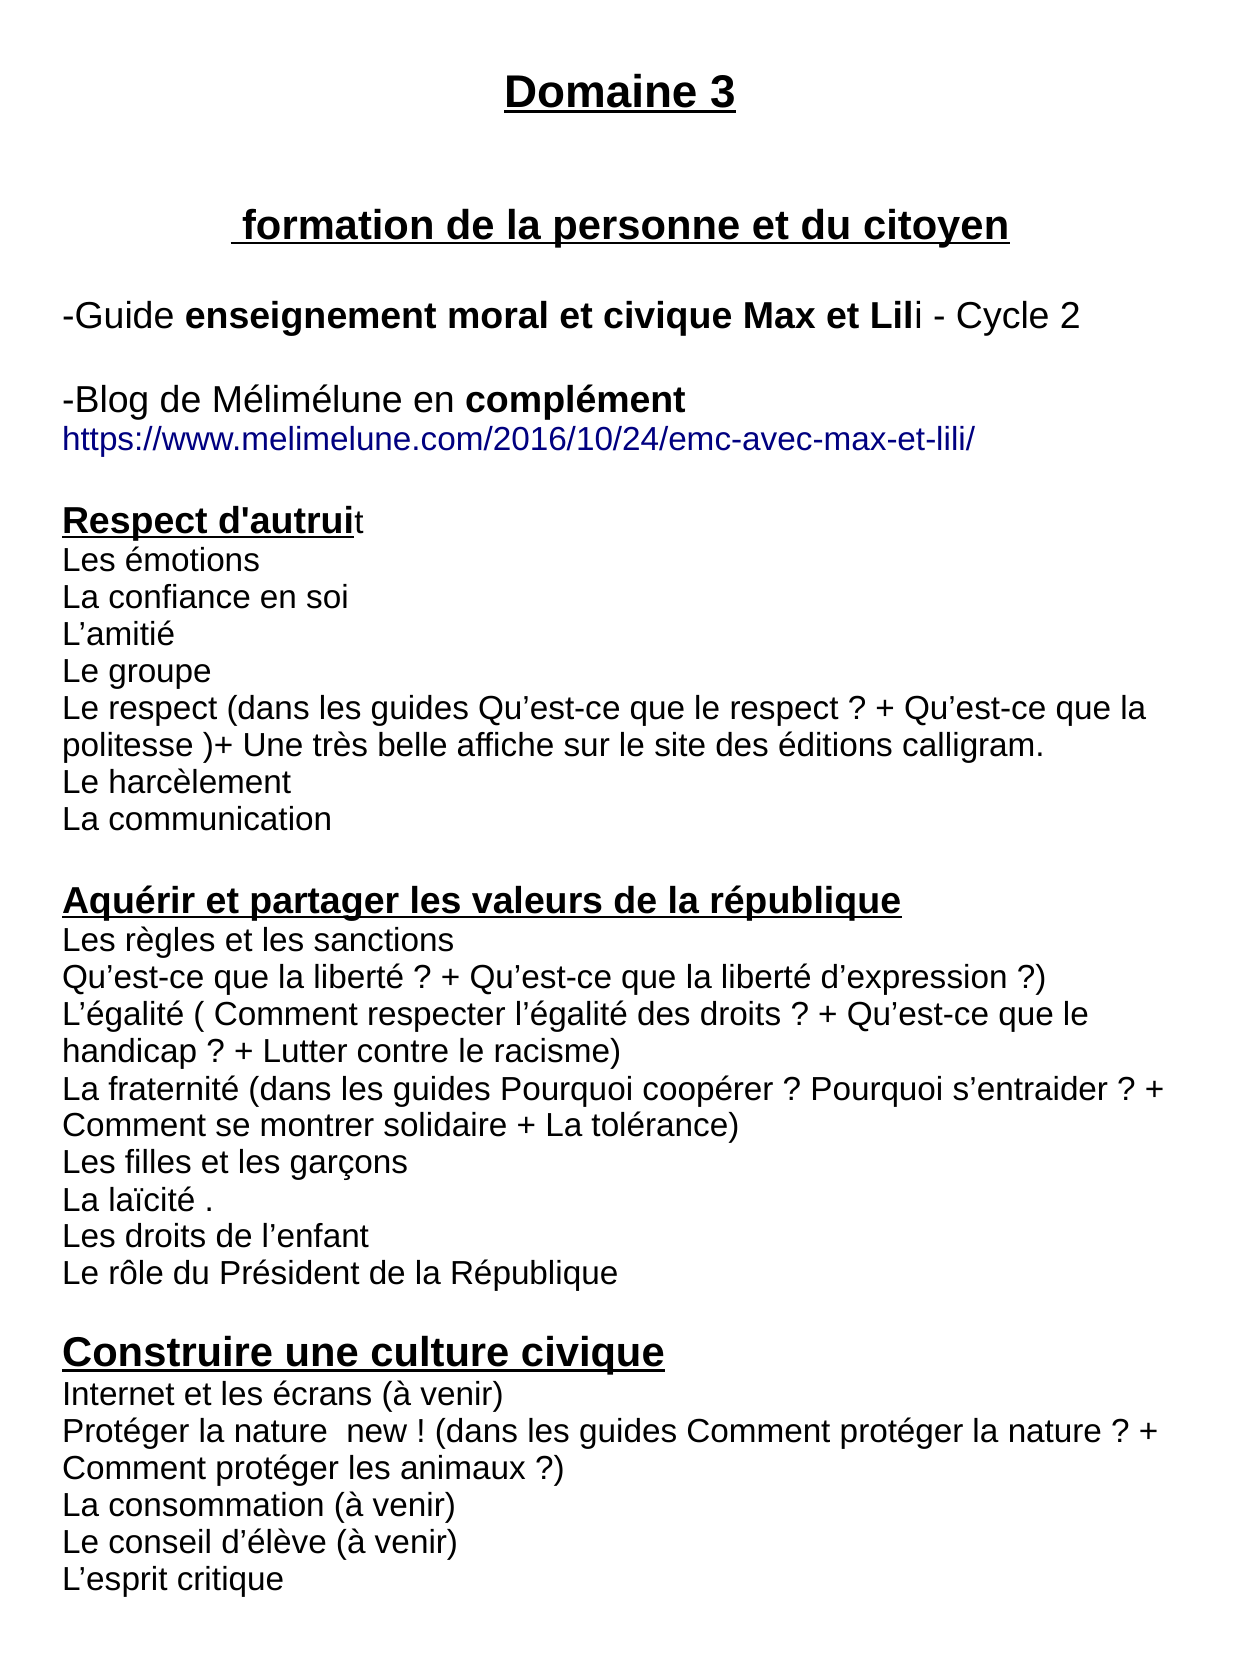

Domaine 3
 formation de la personne et du citoyen
-Guide enseignement moral et civique Max et Lili - Cycle 2
-Blog de Mélimélune en complément https://www.melimelune.com/2016/10/24/emc-avec-max-et-lili/
Respect d'autruit
Les émotions
La confiance en soi
L’amitié
Le groupe
Le respect (dans les guides Qu’est-ce que le respect ? + Qu’est-ce que la politesse )+ Une très belle affiche sur le site des éditions calligram.
Le harcèlement
La communication
Aquérir et partager les valeurs de la république
Les règles et les sanctions
Qu’est-ce que la liberté ? + Qu’est-ce que la liberté d’expression ?)
L’égalité ( Comment respecter l’égalité des droits ? + Qu’est-ce que le handicap ? + Lutter contre le racisme)
La fraternité (dans les guides Pourquoi coopérer ? Pourquoi s’entraider ? + Comment se montrer solidaire + La tolérance)
Les filles et les garçons
La laïcité .
Les droits de l’enfant
Le rôle du Président de la République
Construire une culture civique
Internet et les écrans (à venir)
Protéger la nature new ! (dans les guides Comment protéger la nature ? + Comment protéger les animaux ?)
La consommation (à venir)
Le conseil d’élève (à venir)
L’esprit critique